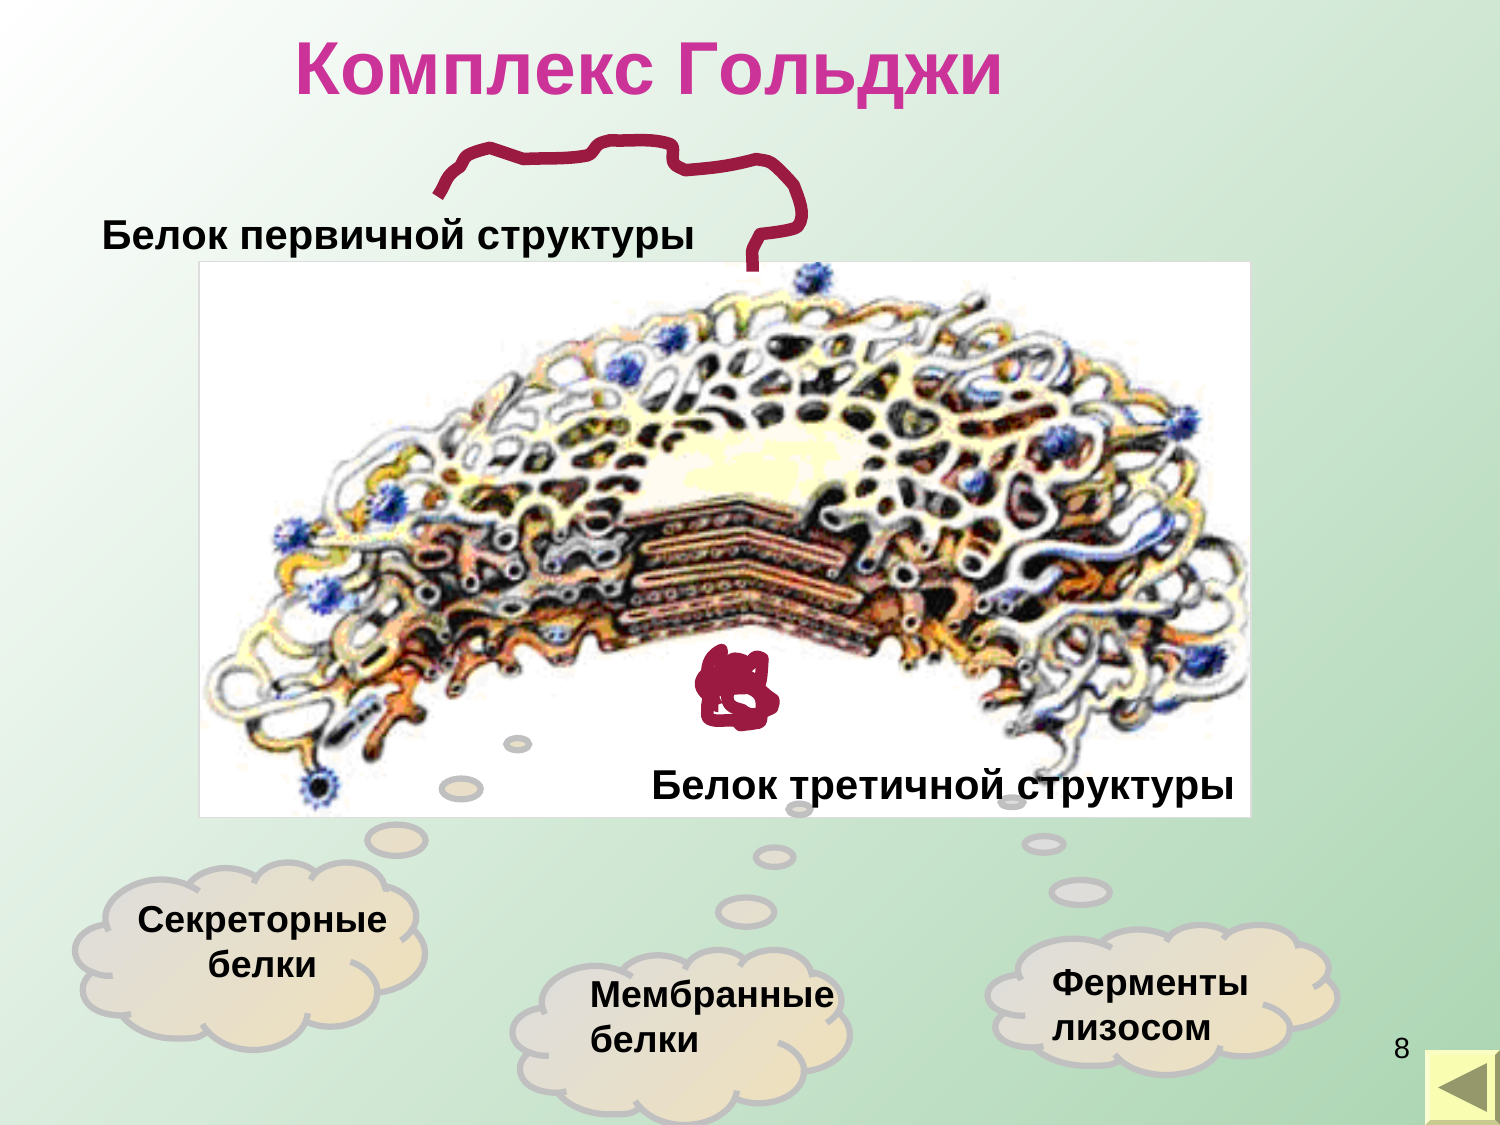

# Комплекс Гольджи
Белок первичной структуры
Белок третичной структуры
Секреторные белки
Ферменты лизосом
Мембранные белки
8